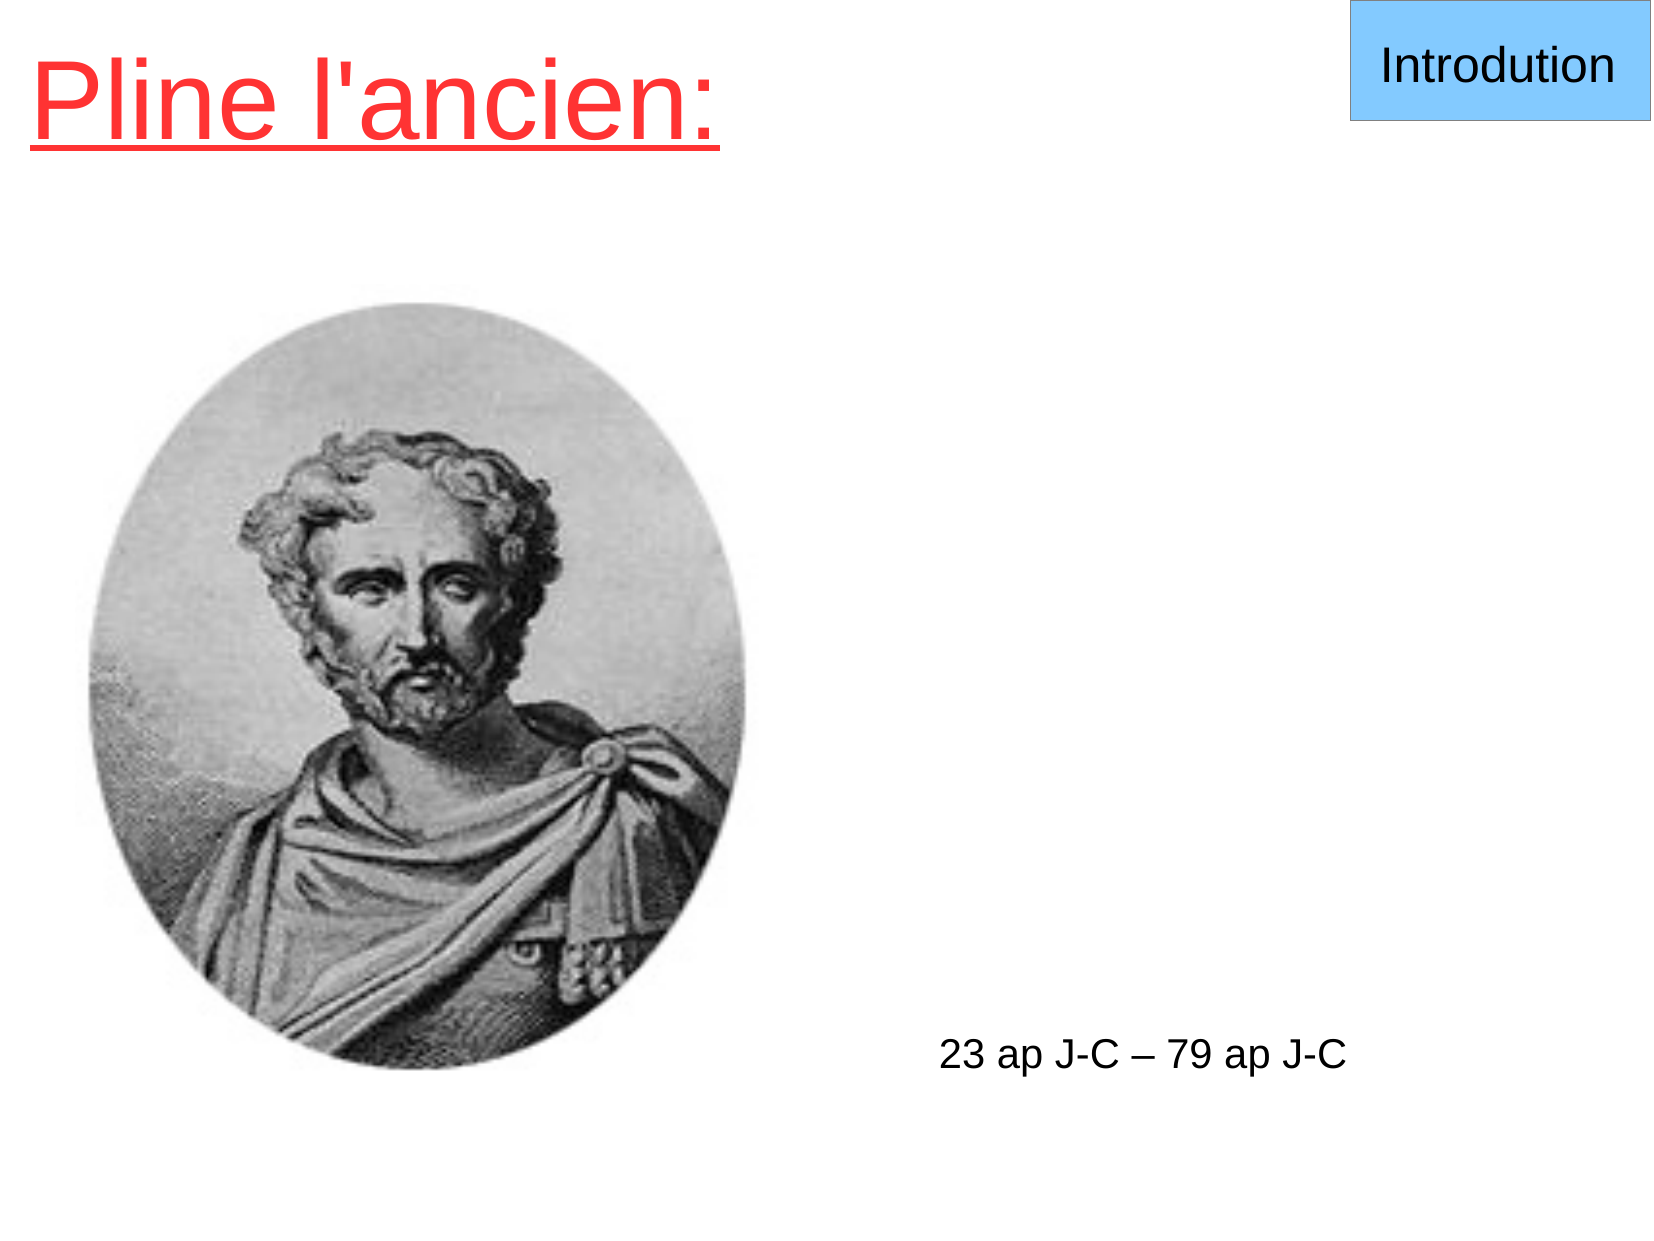

Pline l'ancien:
Introdution
23 ap J-C – 79 ap J-C